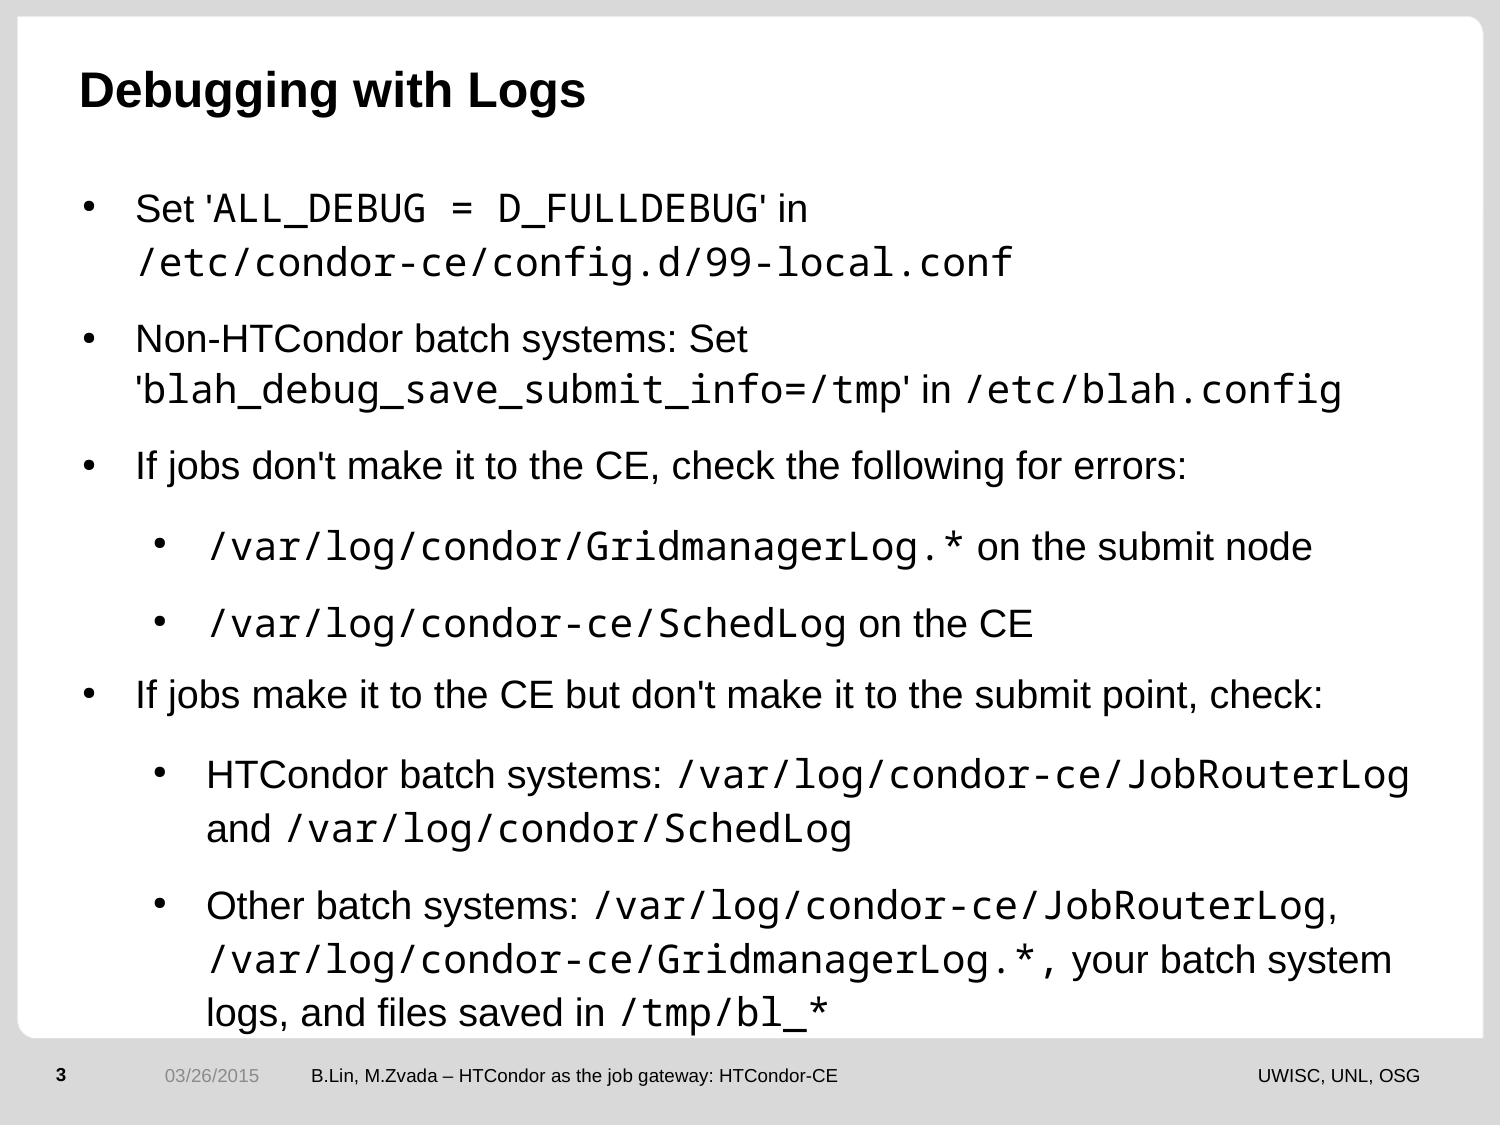

# Debugging with Logs
Set 'ALL_DEBUG = D_FULLDEBUG' in /etc/condor-ce/config.d/99-local.conf
Non-HTCondor batch systems: Set 'blah_debug_save_submit_info=/tmp' in /etc/blah.config
If jobs don't make it to the CE, check the following for errors:
/var/log/condor/GridmanagerLog.* on the submit node
/var/log/condor-ce/SchedLog on the CE
If jobs make it to the CE but don't make it to the submit point, check:
HTCondor batch systems: /var/log/condor-ce/JobRouterLog and /var/log/condor/SchedLog
Other batch systems: /var/log/condor-ce/JobRouterLog, /var/log/condor-ce/GridmanagerLog.*, your batch system logs, and files saved in /tmp/bl_*